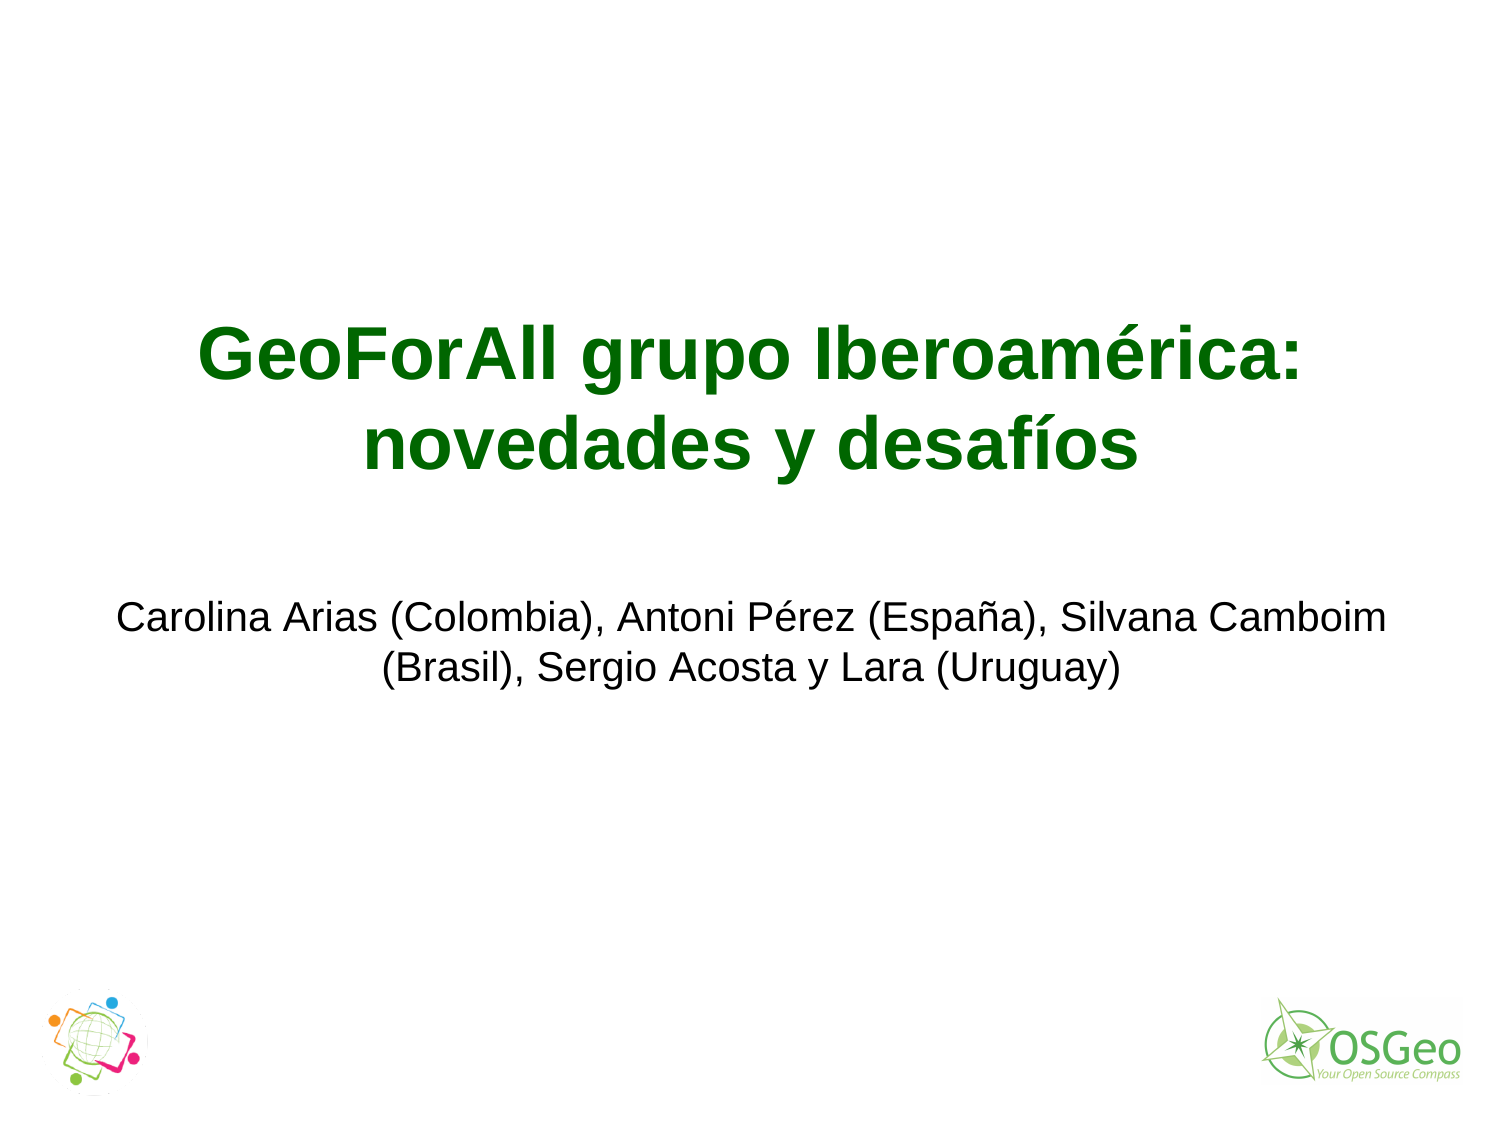

# GeoForAll grupo Iberoamérica: novedades y desafíos
Carolina Arias (Colombia), Antoni Pérez (España), Silvana Camboim (Brasil), Sergio Acosta y Lara (Uruguay)